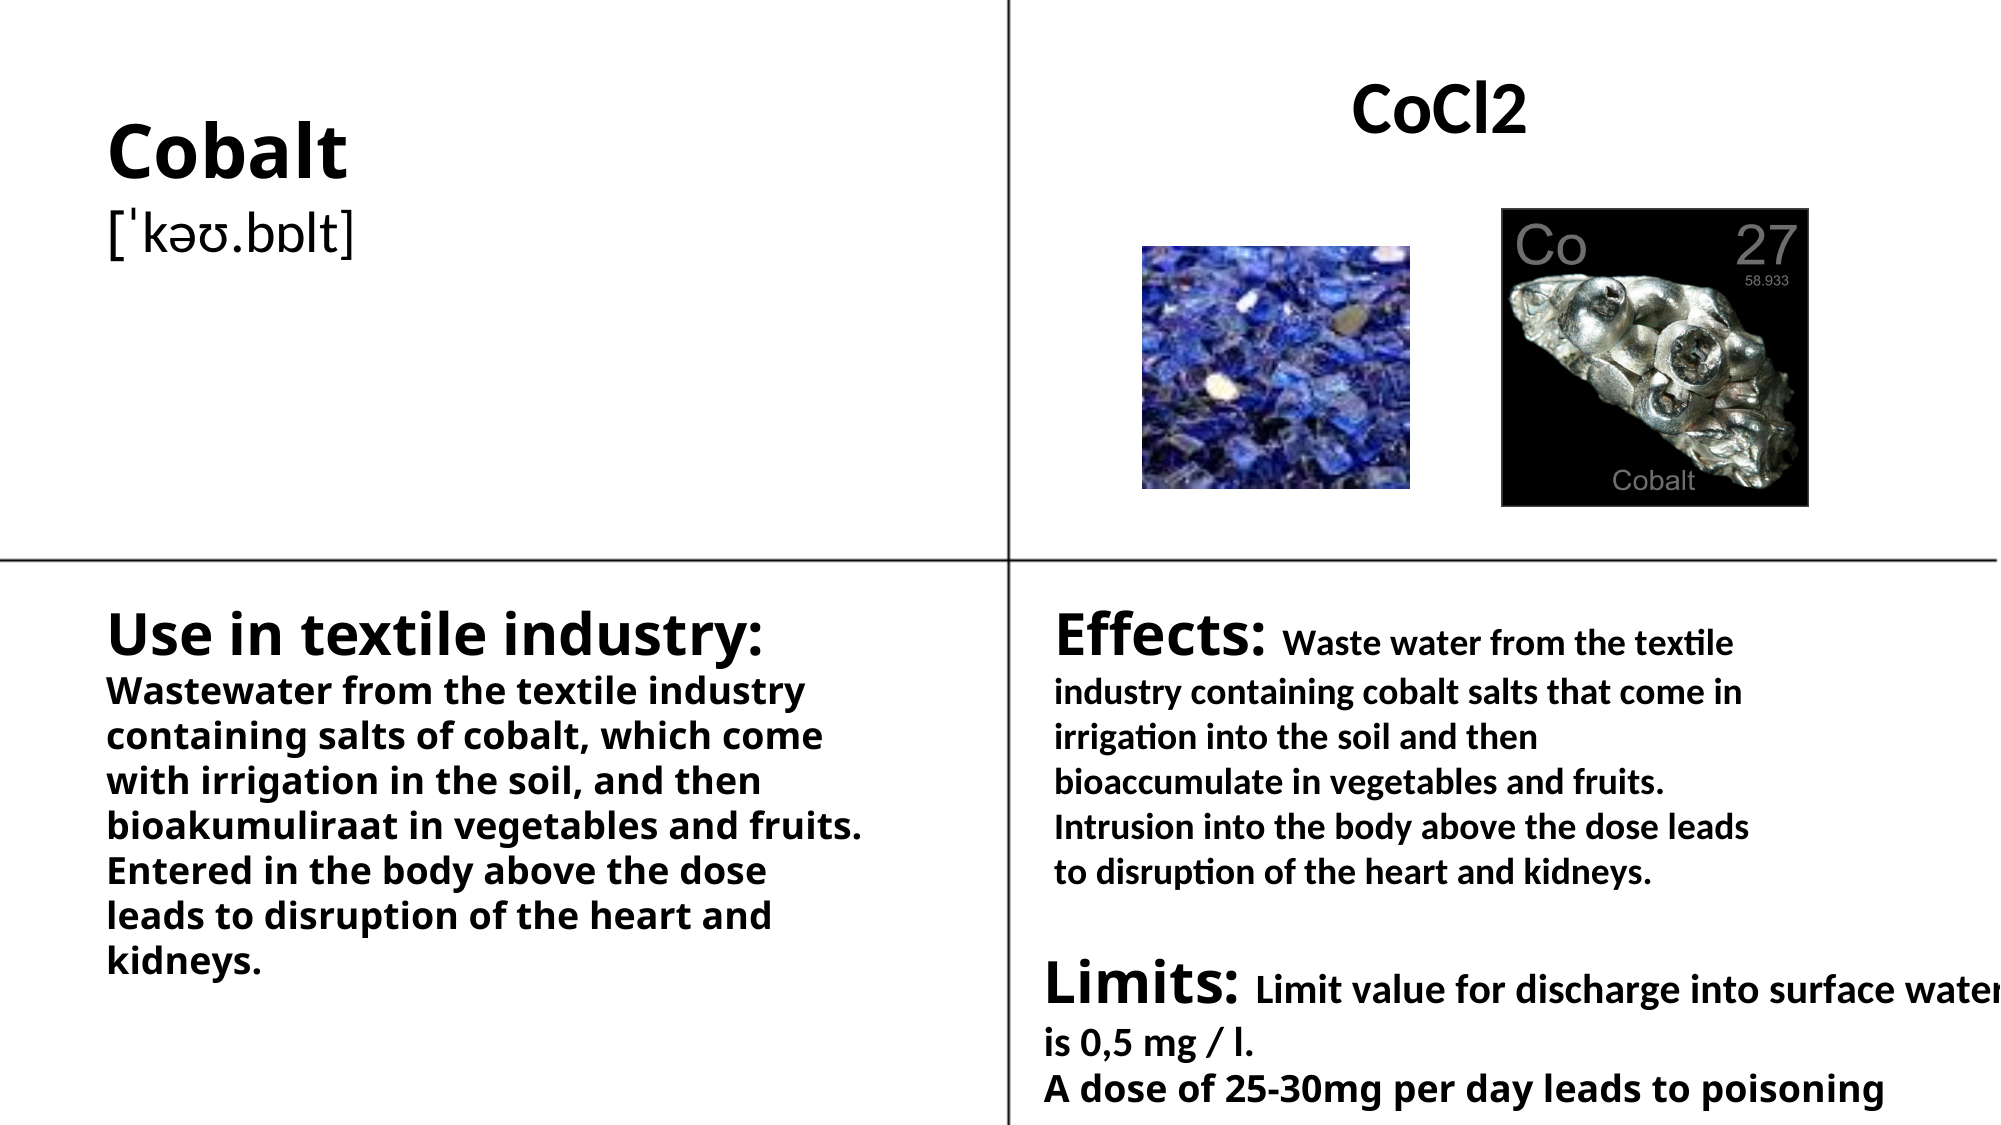

CoCl2
#
Cobalt
[ˈkəʊ.bɒlt]
Use in textile industry:
Wastewater from the textile industry containing salts of cobalt, which come with irrigation in the soil, and then bioakumuliraat in vegetables and fruits.
Entered in the body above the dose leads to disruption of the heart and kidneys.
Effects: Waste water from the textile industry containing cobalt salts that come in irrigation into the soil and then bioaccumulate in vegetables and fruits.
Intrusion into the body above the dose leads to disruption of the heart and kidneys.
Limits: Limit value for discharge into surface water is 0,5 mg / l.
A dose of 25-30mg per day leads to poisoning